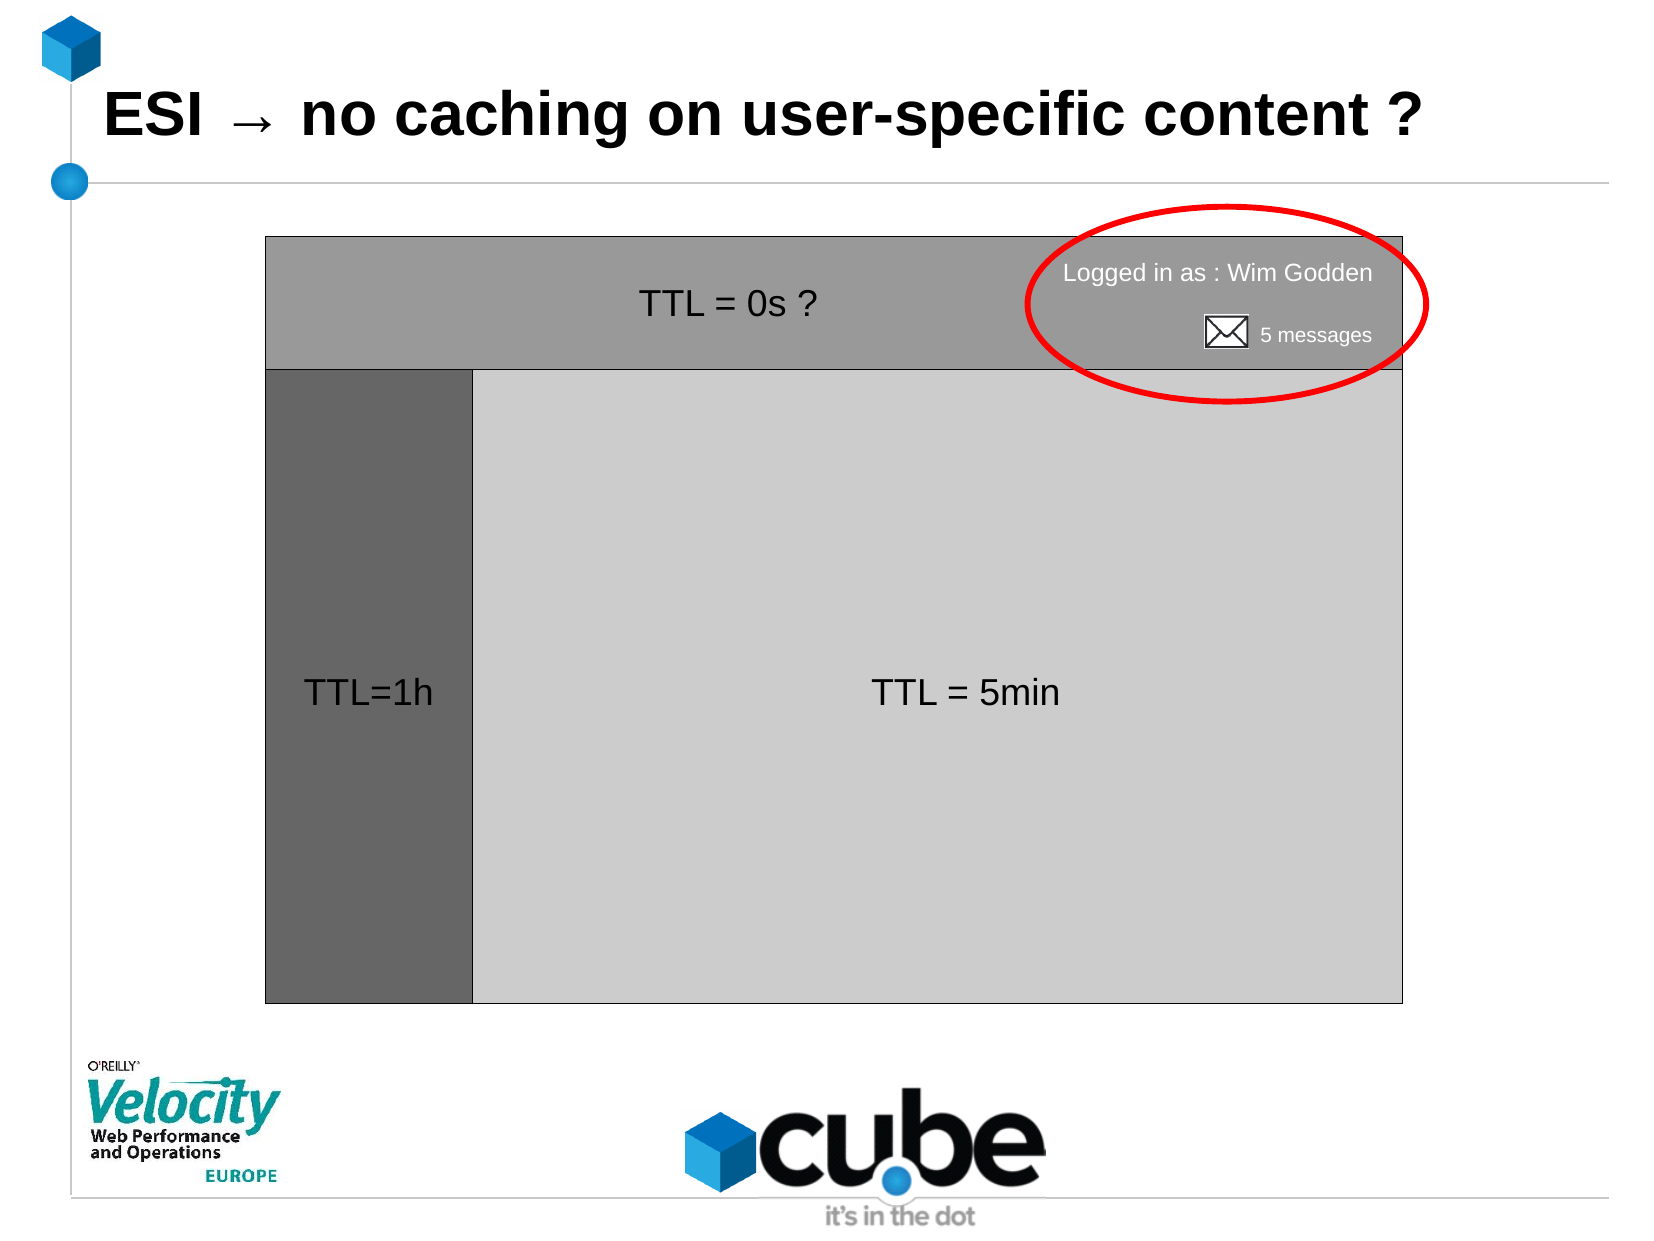

# ESI → no caching on user-specific content ?
Logged in as : Wim Godden
TTL = 0s ?
5 messages
TTL=1h
TTL = 5min